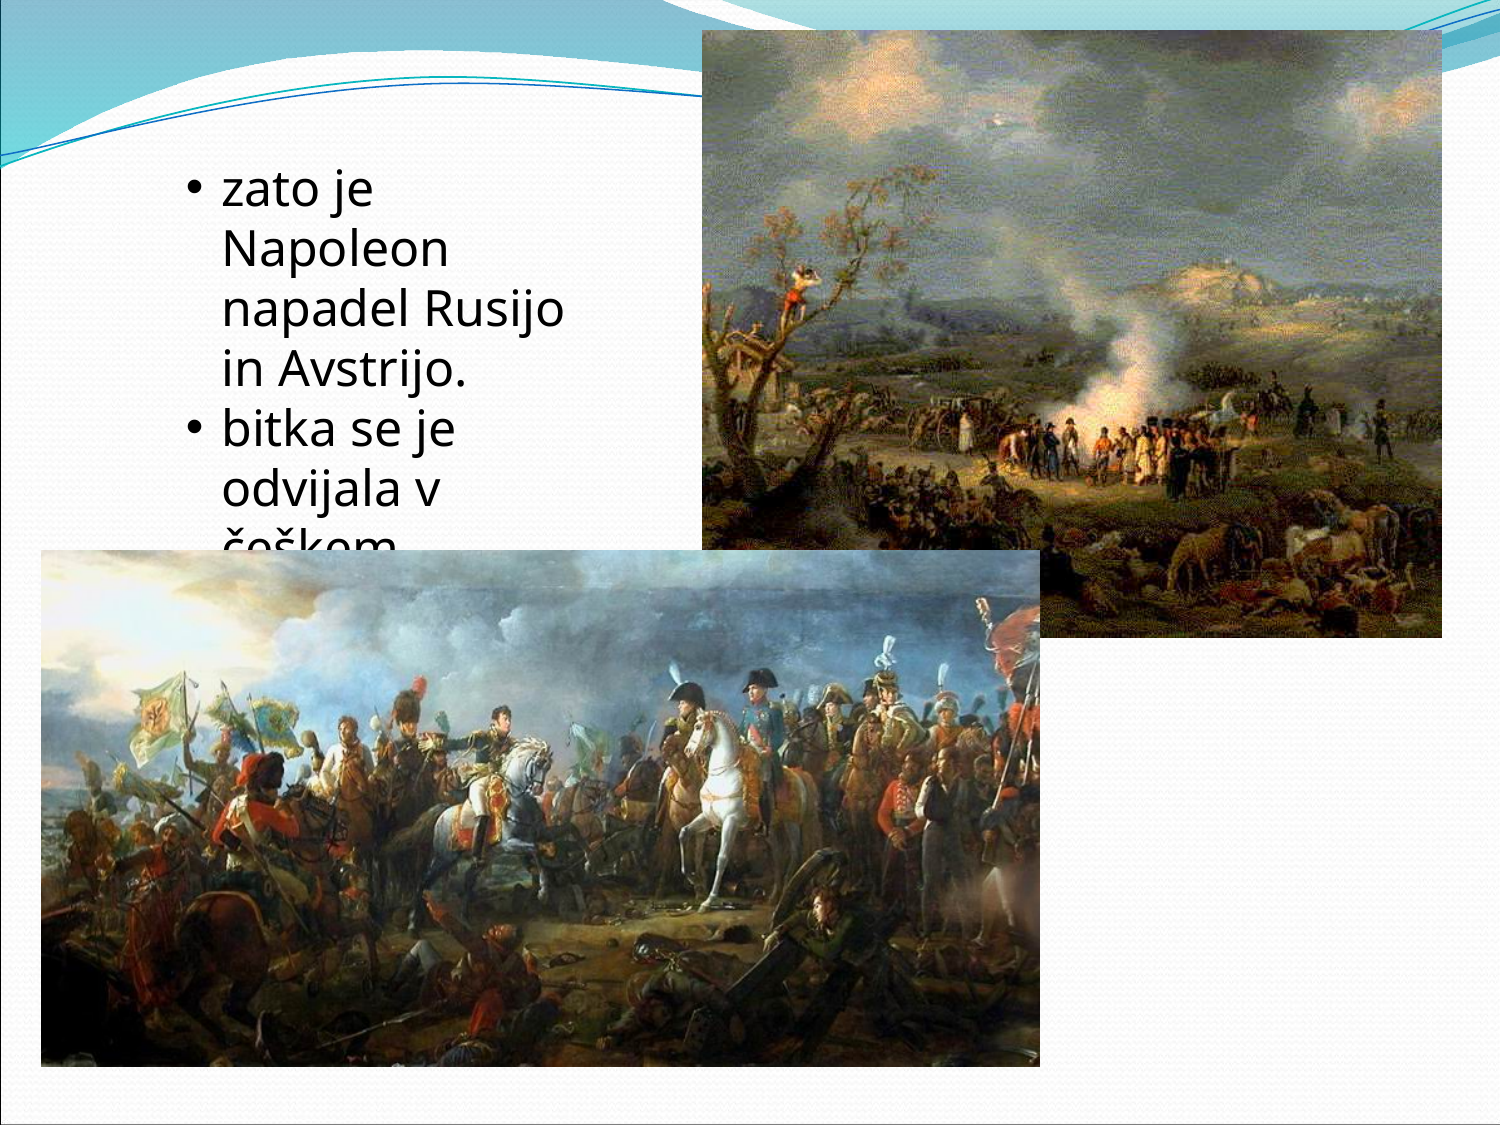

zato je Napoleon napadel Rusijo in Avstrijo.
bitka se je odvijala v češkem Slavkovu.